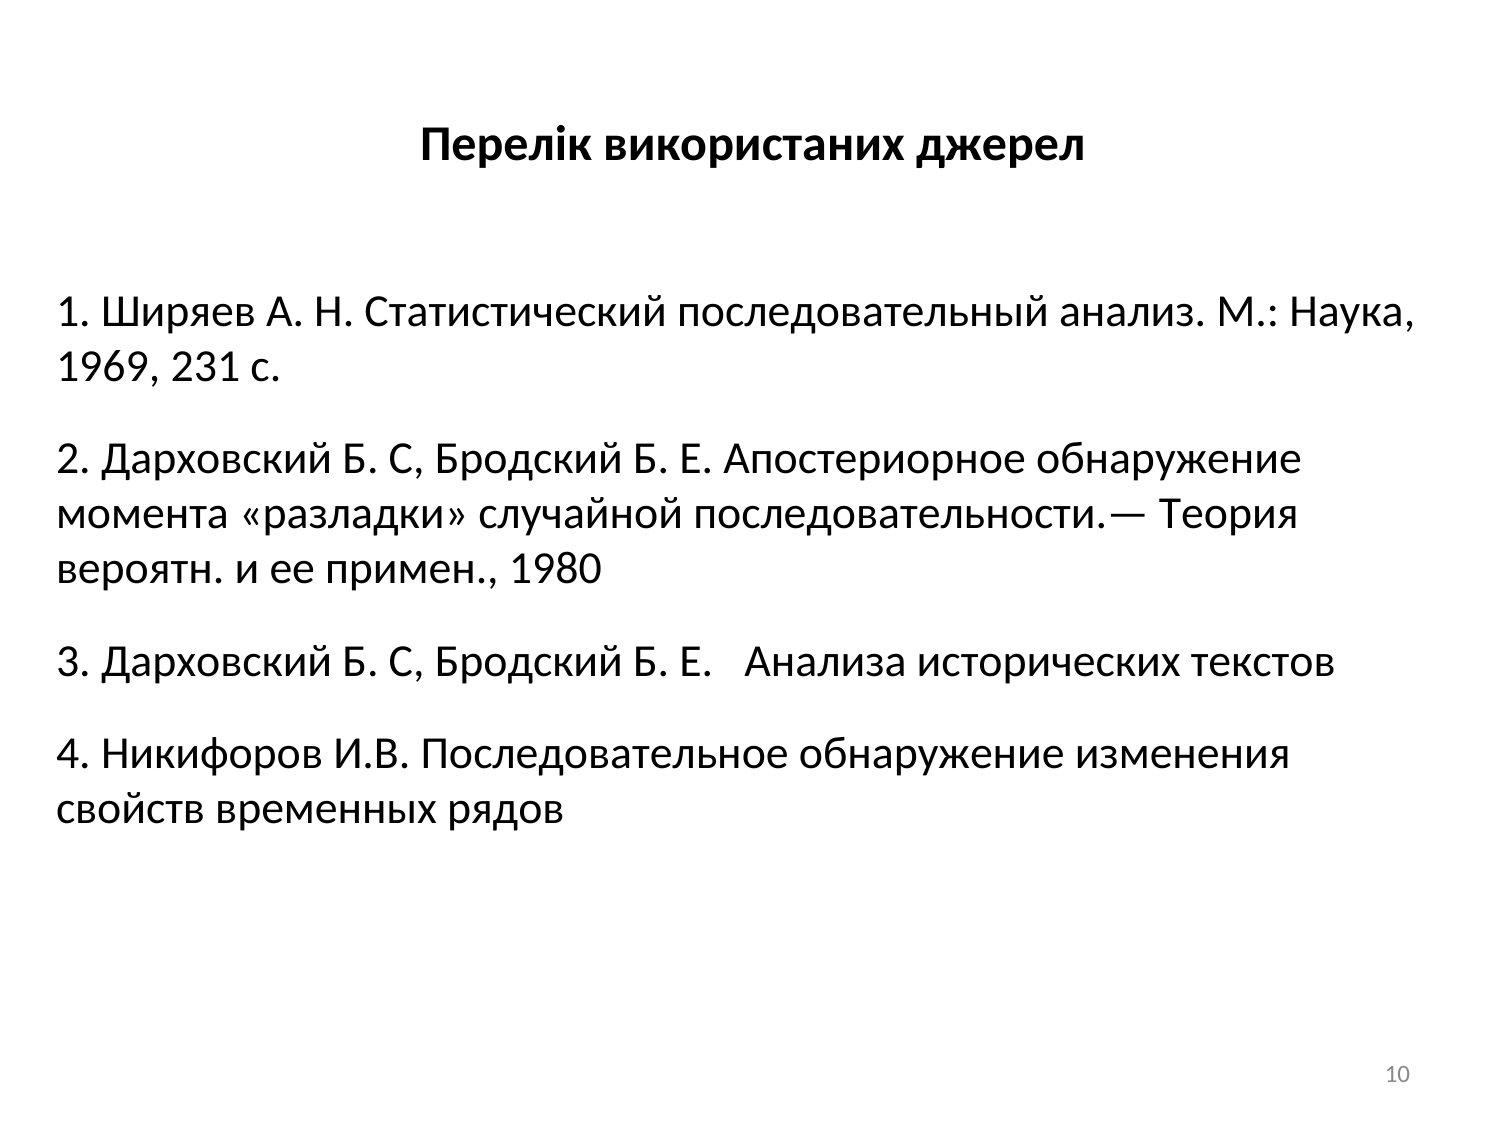

# Перелік використаних джерел
1. Ширяев А. Н. Статистический последовательный анализ. М.: Наука, 1969, 231 с.
2. Дарховский Б. С, Бродский Б. Е. Апостериорное обнаружение момента «разладки» случайной последовательности.— Теория вероятн. и ее примен., 1980
3. Дарховский Б. С, Бродский Б. Е.   Анализа исторических текстов
4. Никифоров И.В. Последовательное обнаружение изменения свойств временных рядов